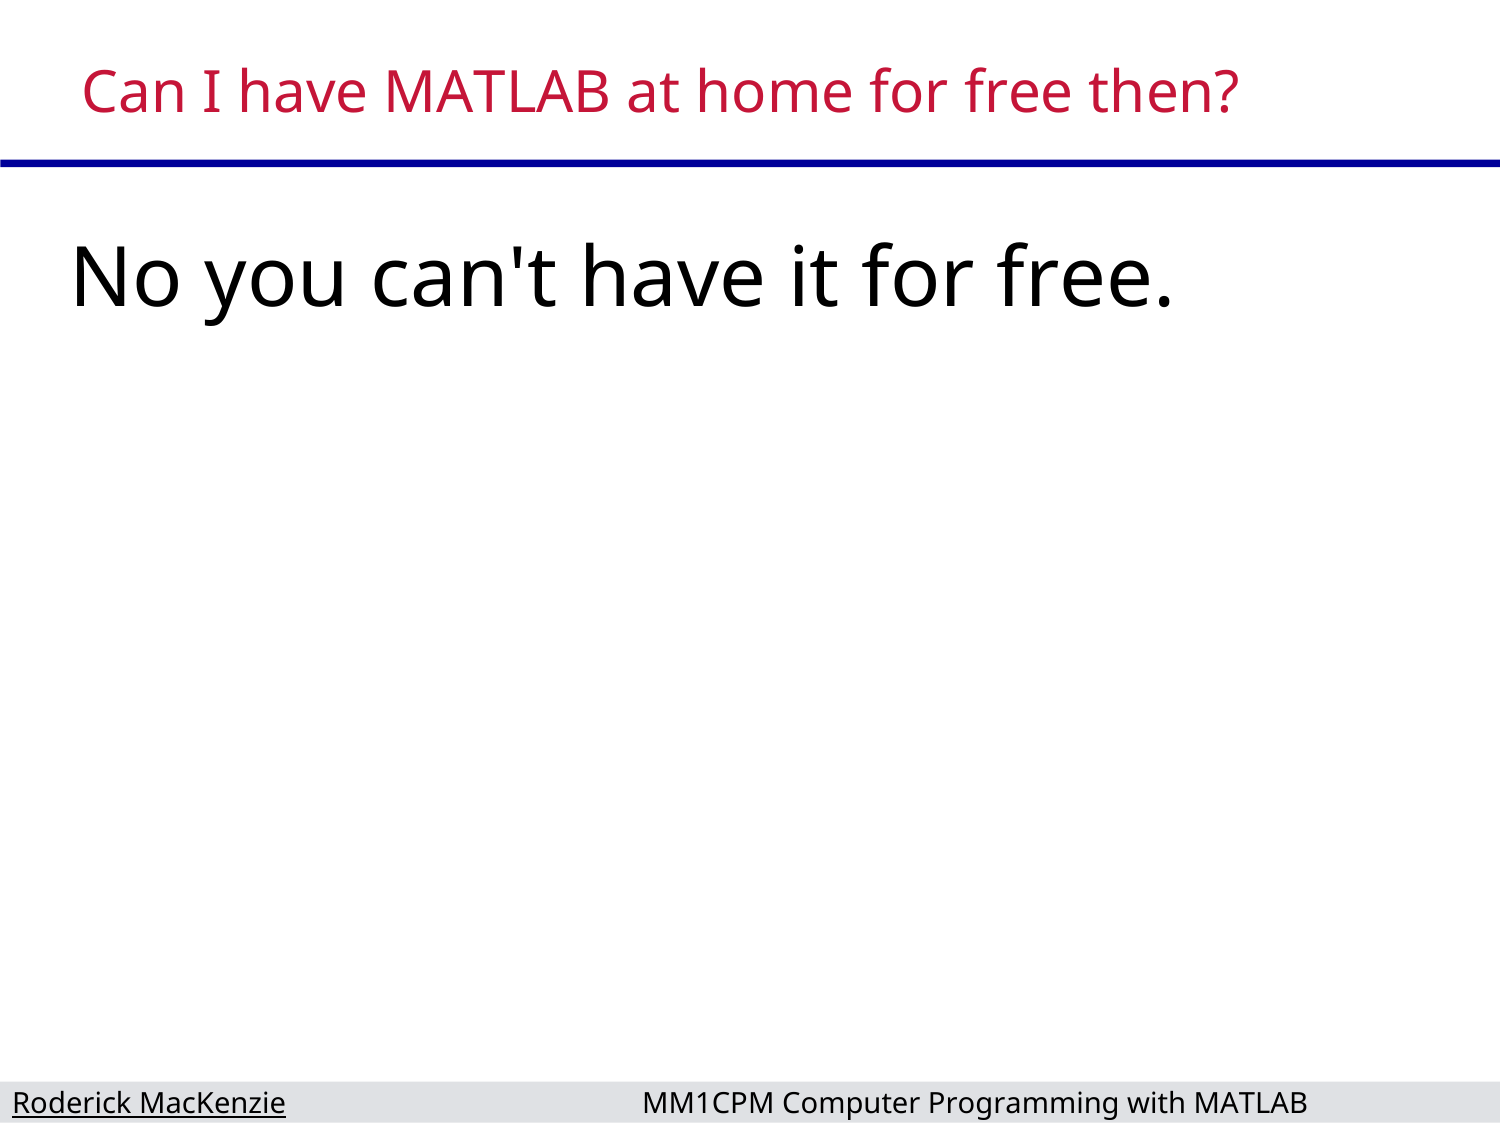

# Can I have MATLAB at home for free then?
No you can't have it for free.